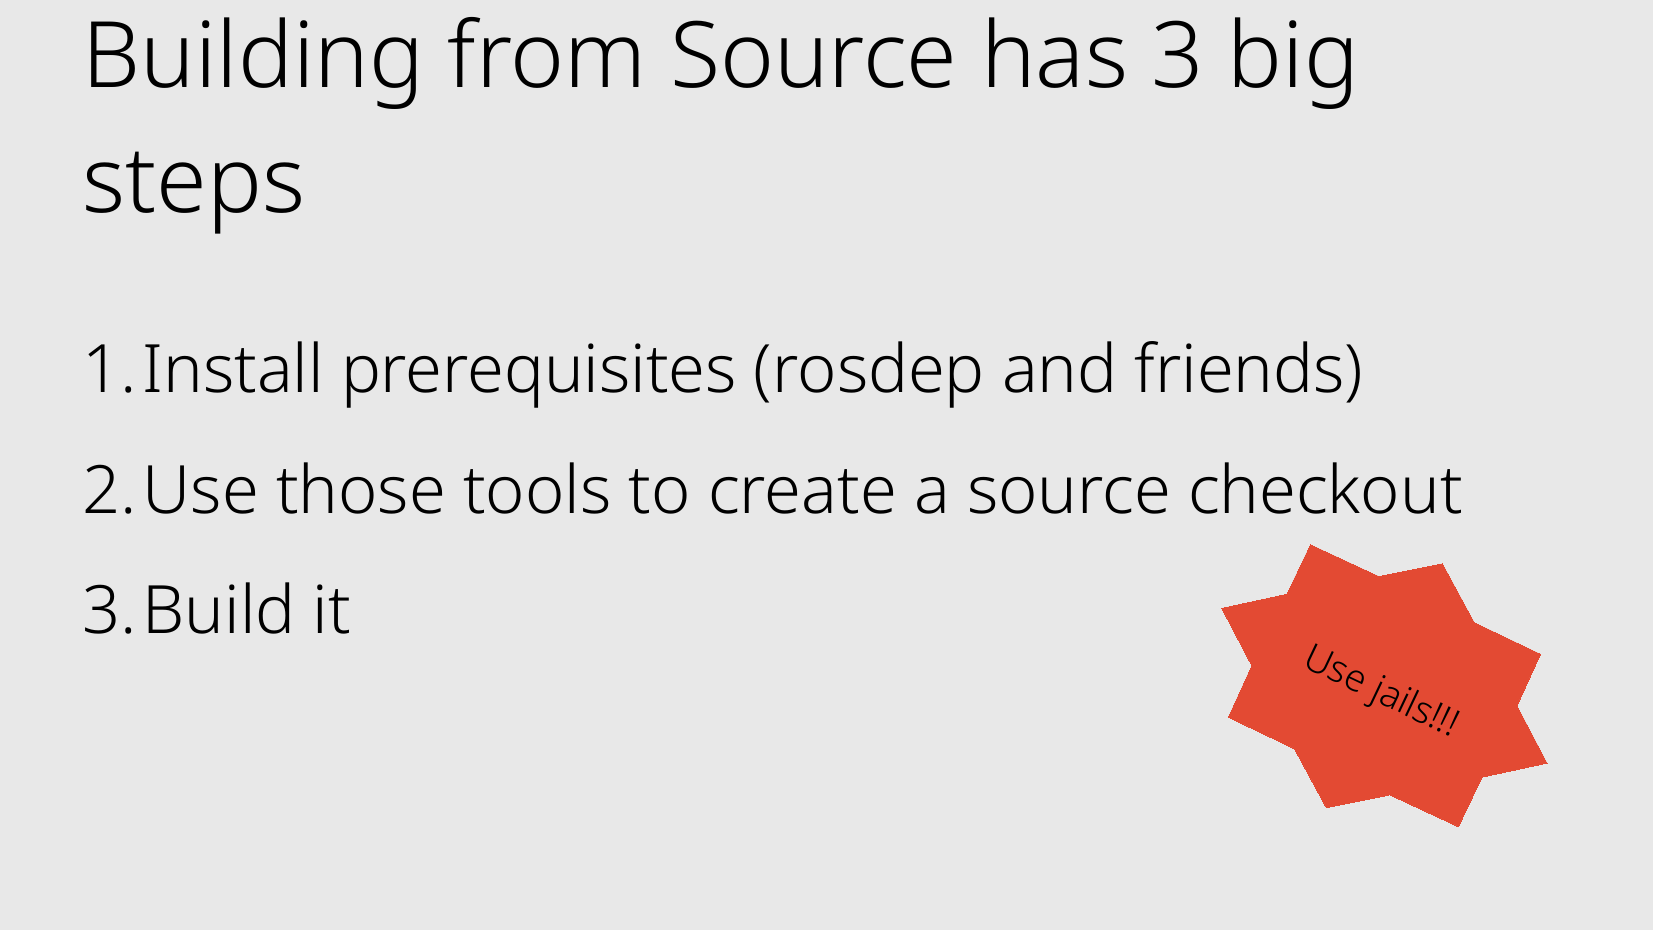

# Building from Source has 3 big steps
Install prerequisites (rosdep and friends)
Use those tools to create a source checkout
Build it
Use jails!!!